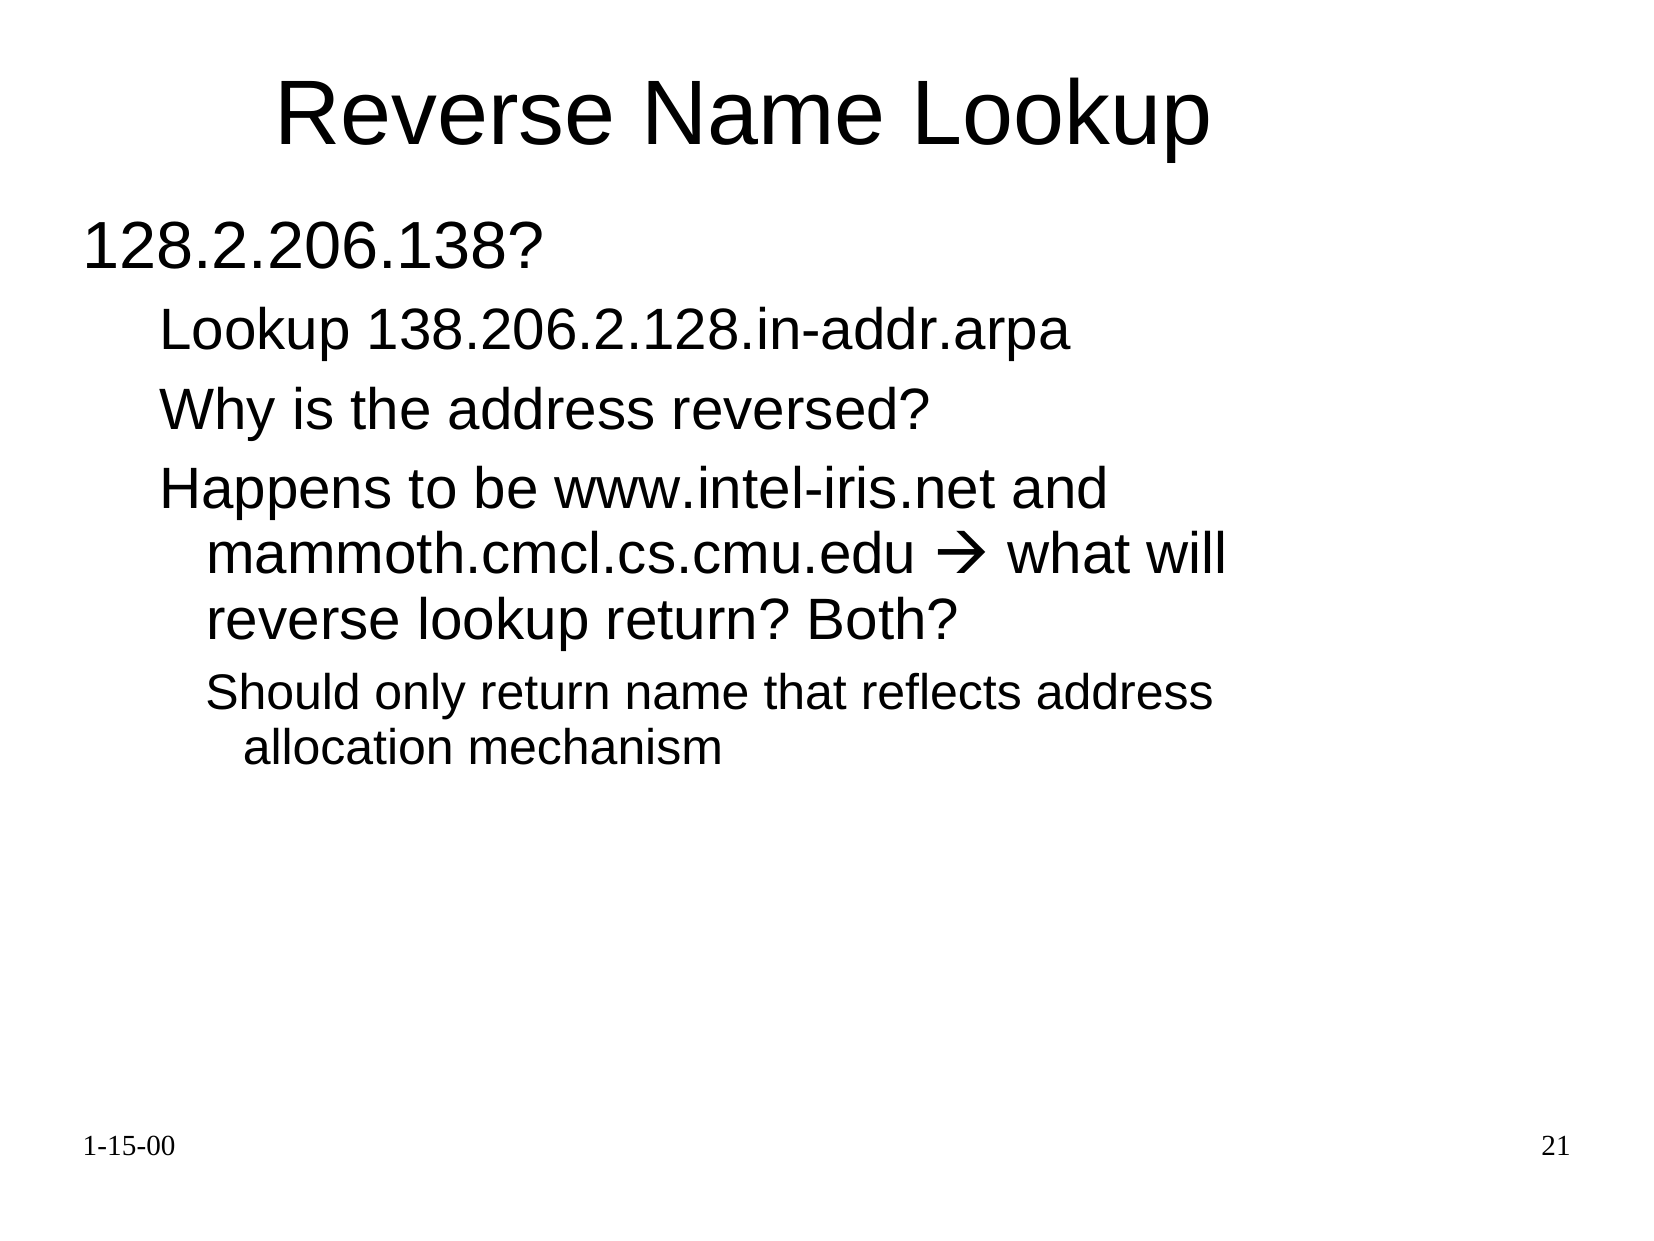

# Reverse Name Lookup
128.2.206.138?
Lookup 138.206.2.128.in-addr.arpa
Why is the address reversed?
Happens to be www.intel-iris.net and mammoth.cmcl.cs.cmu.edu  what will reverse lookup return? Both?
Should only return name that reflects address allocation mechanism
1-15-00
21